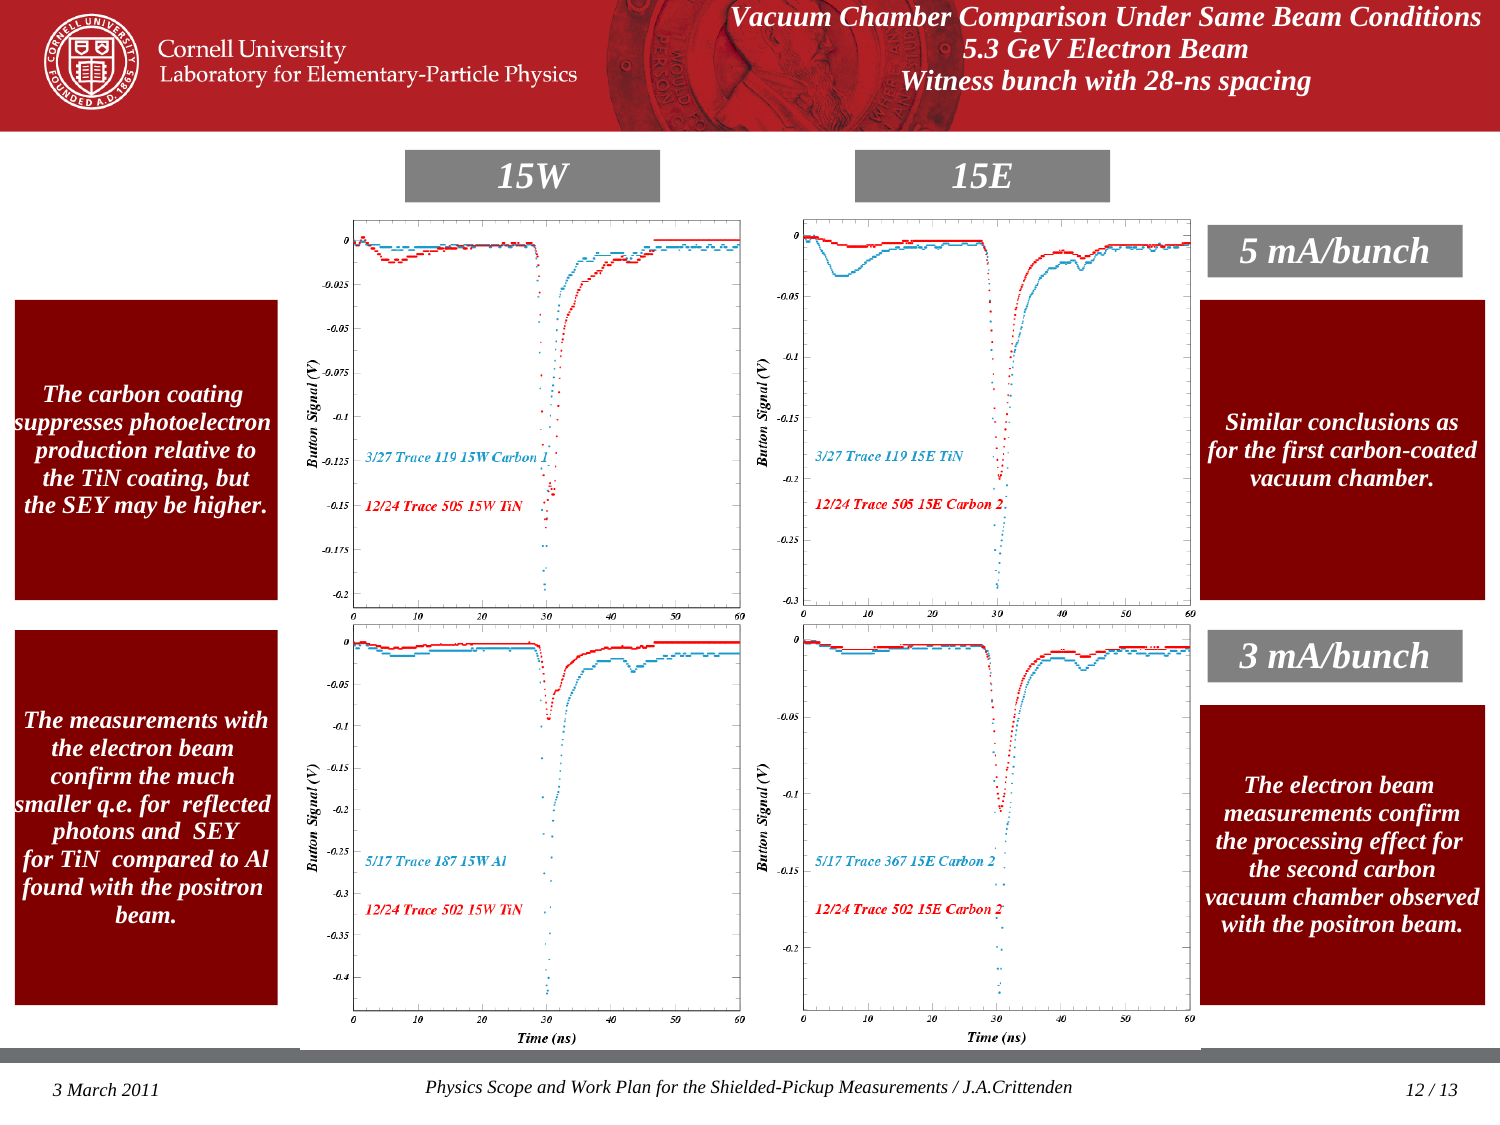

Vacuum Chamber Comparison Under Same Beam Conditions
5.3 GeV Electron Beam
Witness bunch with 28-ns spacing
15W
15E
5 mA/bunch
The carbon coating
suppresses photoelectron
production relative to
the TiN coating, but
the SEY may be higher.
Similar conclusions as
for the first carbon-coated
vacuum chamber.
The measurements with
the electron beam
confirm the much
smaller q.e. for reflected
photons and SEY
for TiN compared to Al
found with the positron
beam.
3 mA/bunch
The electron beam
measurements confirm
the processing effect for
the second carbon
vacuum chamber observed
with the positron beam.